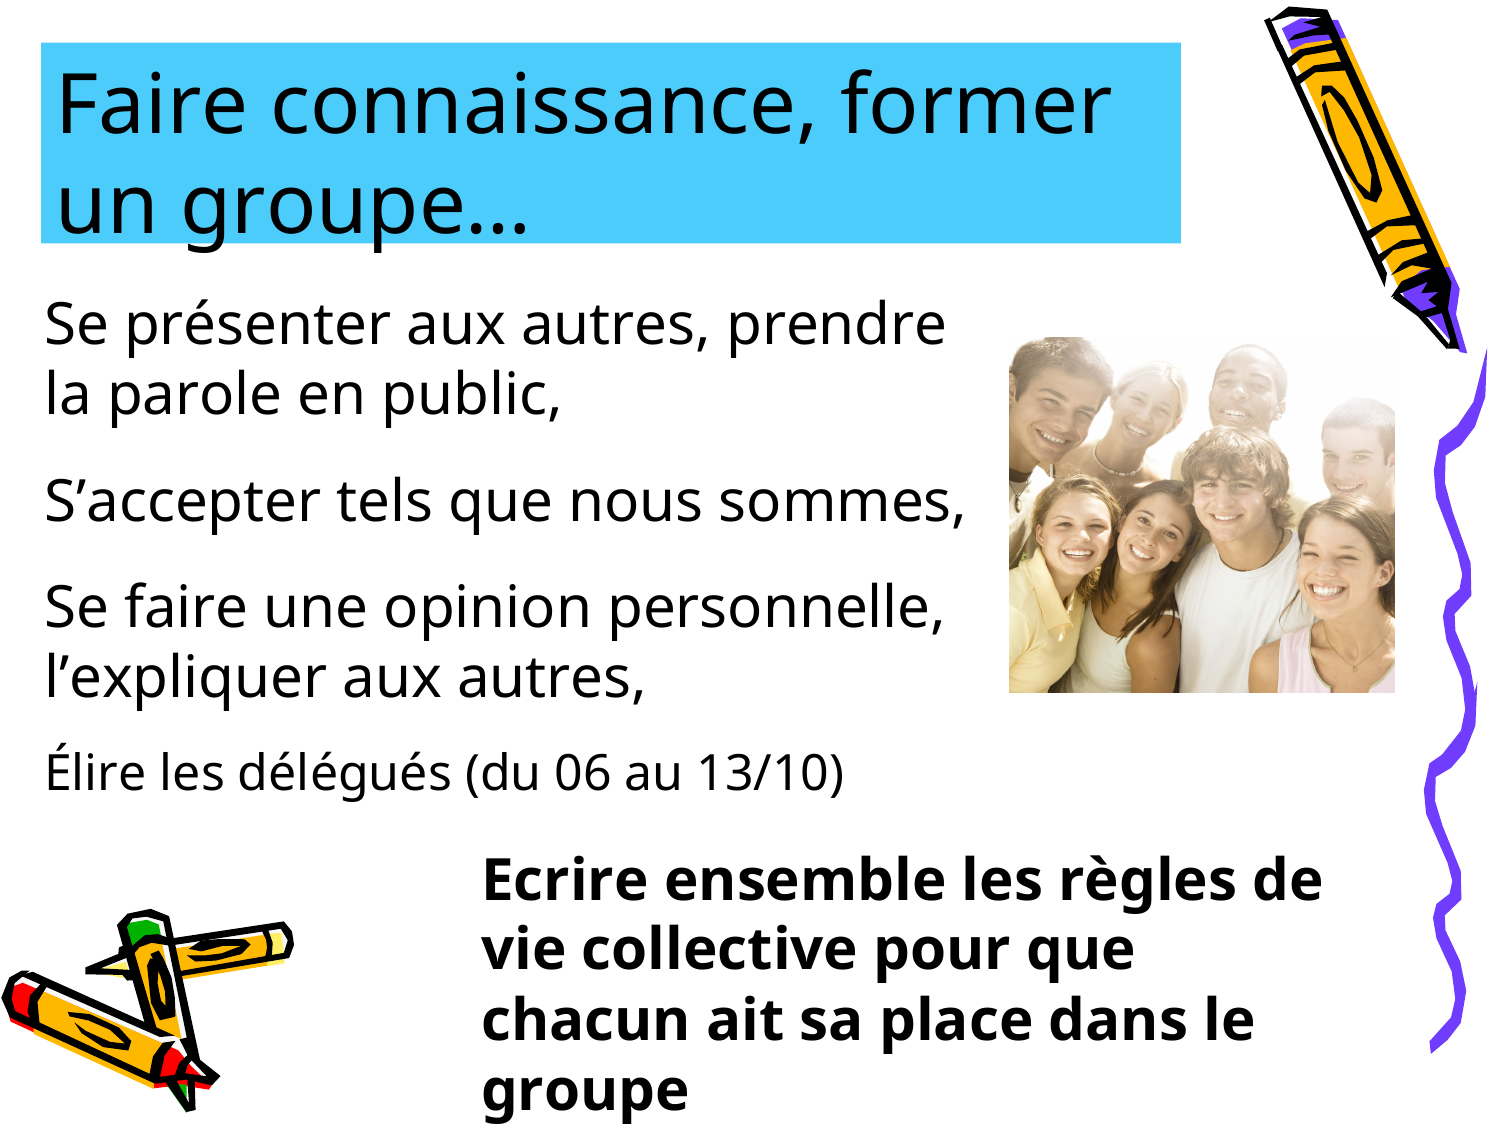

# Faire connaissance, former un groupe…
Se présenter aux autres, prendre la parole en public,
S’accepter tels que nous sommes,
Se faire une opinion personnelle, l’expliquer aux autres,
Élire les délégués (du 06 au 13/10)
Ecrire ensemble les règles de vie collective pour que chacun ait sa place dans le groupe